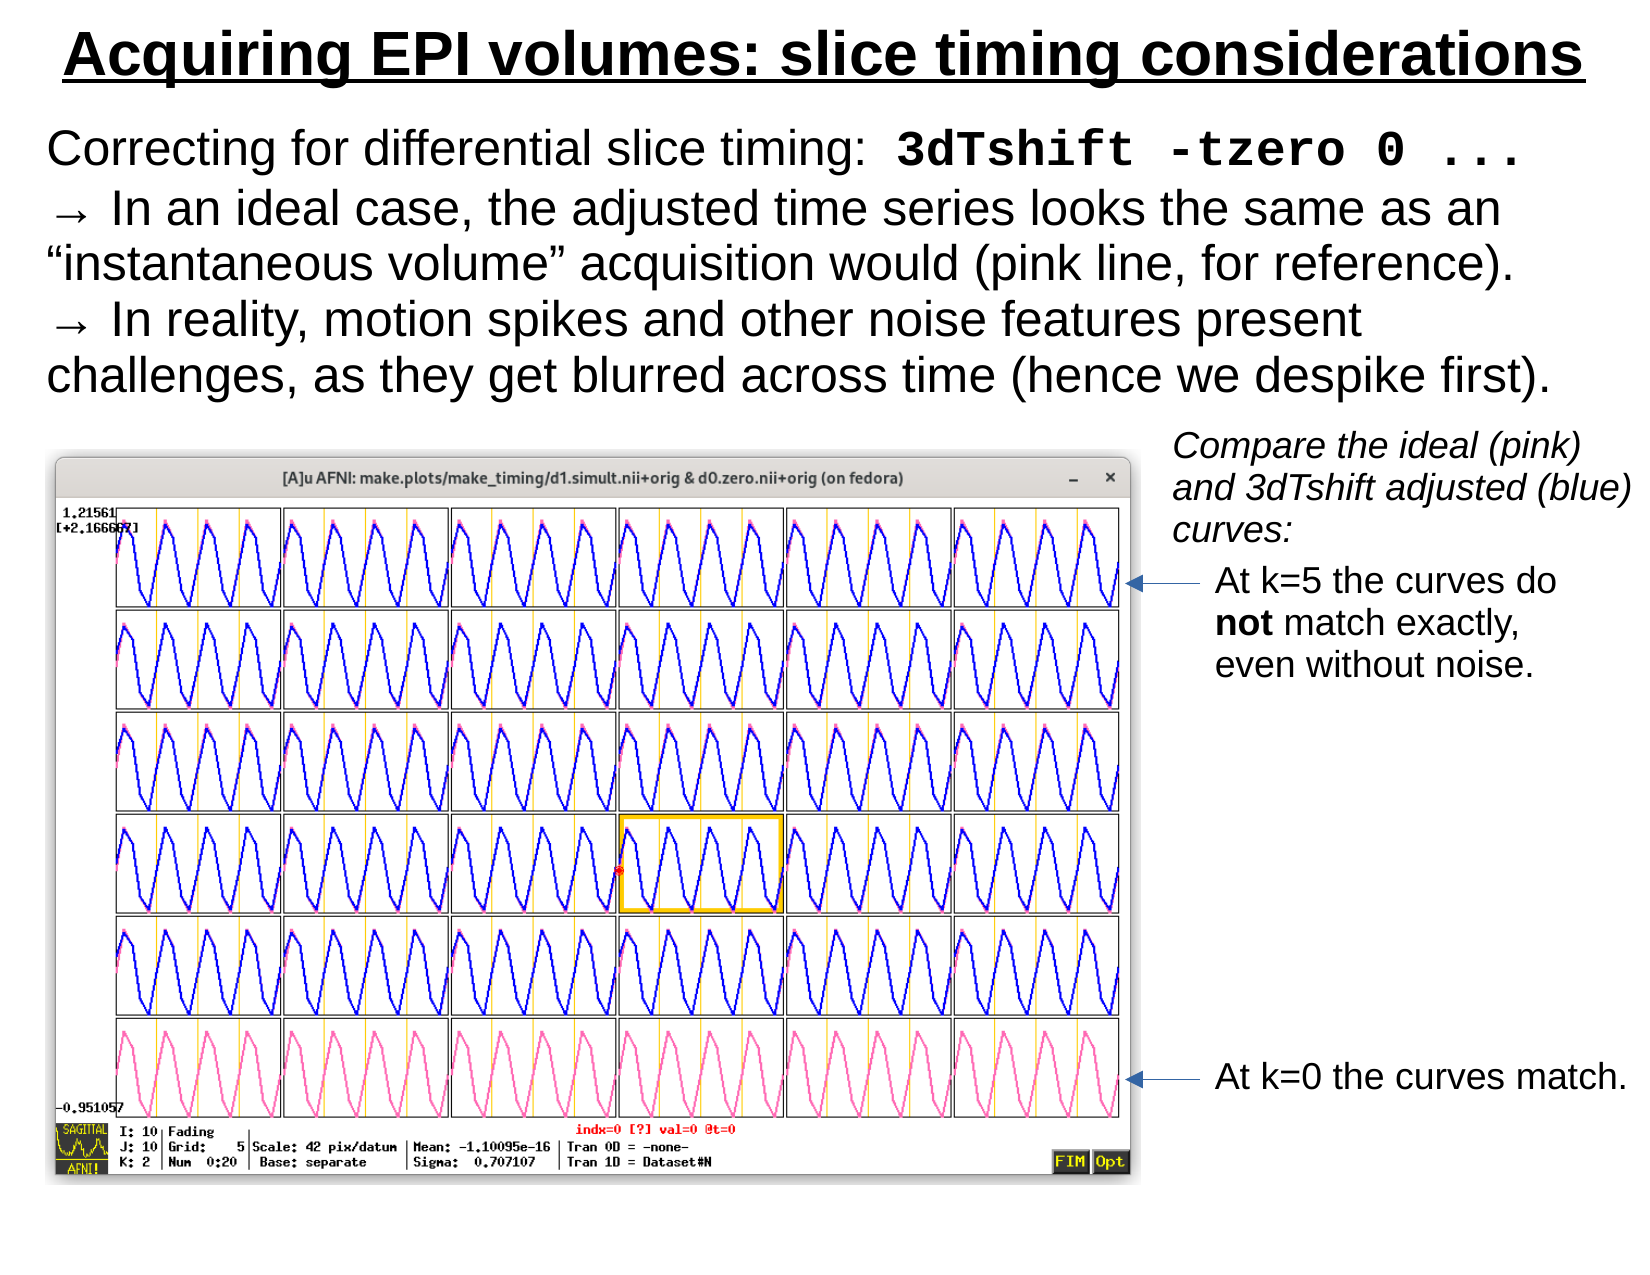

Acquiring EPI volumes: slice timing considerations
Correcting for differential slice timing: 3dTshift -tzero 0 ...
→ In an ideal case, the adjusted time series looks the same as an “instantaneous volume” acquisition would (pink line, for reference).
→ In reality, motion spikes and other noise features present challenges, as they get blurred across time (hence we despike first).
Compare the ideal (pink) and 3dTshift adjusted (blue) curves:
At k=5 the curves do not match exactly, even without noise.
At k=0 the curves match.